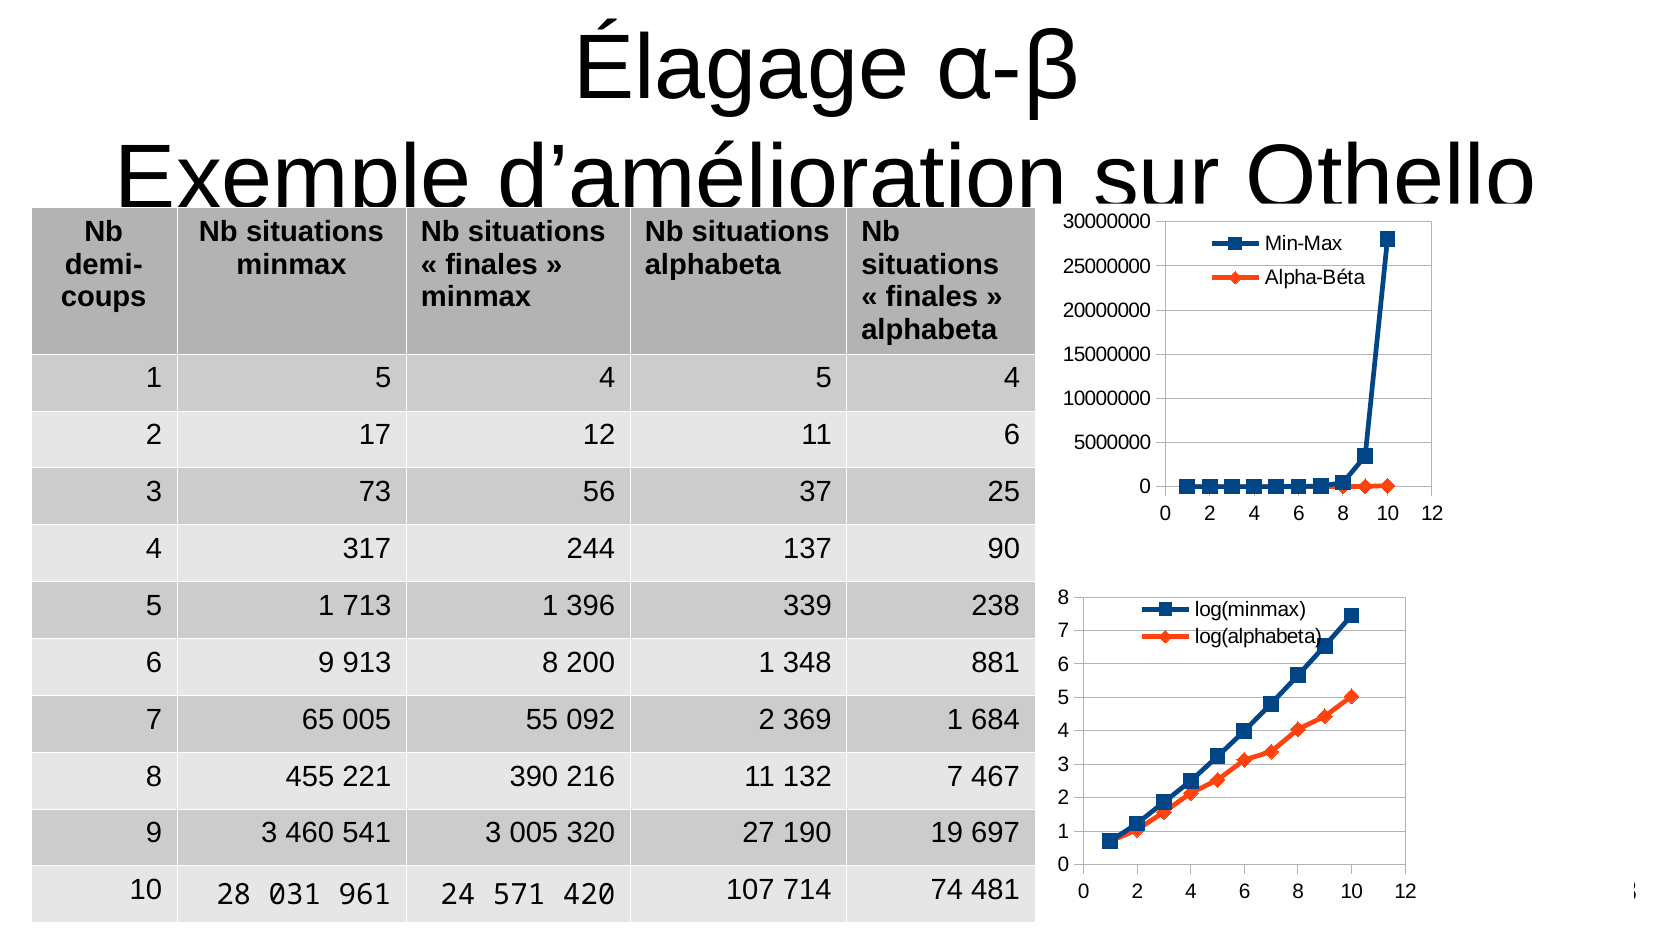

# Élagage α-β Exemple d’amélioration sur Othello
### Chart
| Category | Min-Max | Alpha-Béta |
|---|---|---|| Nb demi-coups | Nb situations minmax | Nb situations « finales » minmax | Nb situations alphabeta | Nb situations « finales » alphabeta |
| --- | --- | --- | --- | --- |
| 1 | 5 | 4 | 5 | 4 |
| 2 | 17 | 12 | 11 | 6 |
| 3 | 73 | 56 | 37 | 25 |
| 4 | 317 | 244 | 137 | 90 |
| 5 | 1 713 | 1 396 | 339 | 238 |
| 6 | 9 913 | 8 200 | 1 348 | 881 |
| 7 | 65 005 | 55 092 | 2 369 | 1 684 |
| 8 | 455 221 | 390 216 | 11 132 | 7 467 |
| 9 | 3 460 541 | 3 005 320 | 27 190 | 19 697 |
| 10 | 28 031 961 | 24 571 420 | 107 714 | 74 481 |
### Chart
| Category | log(minmax) | log(alphabeta) |
|---|---|---|28